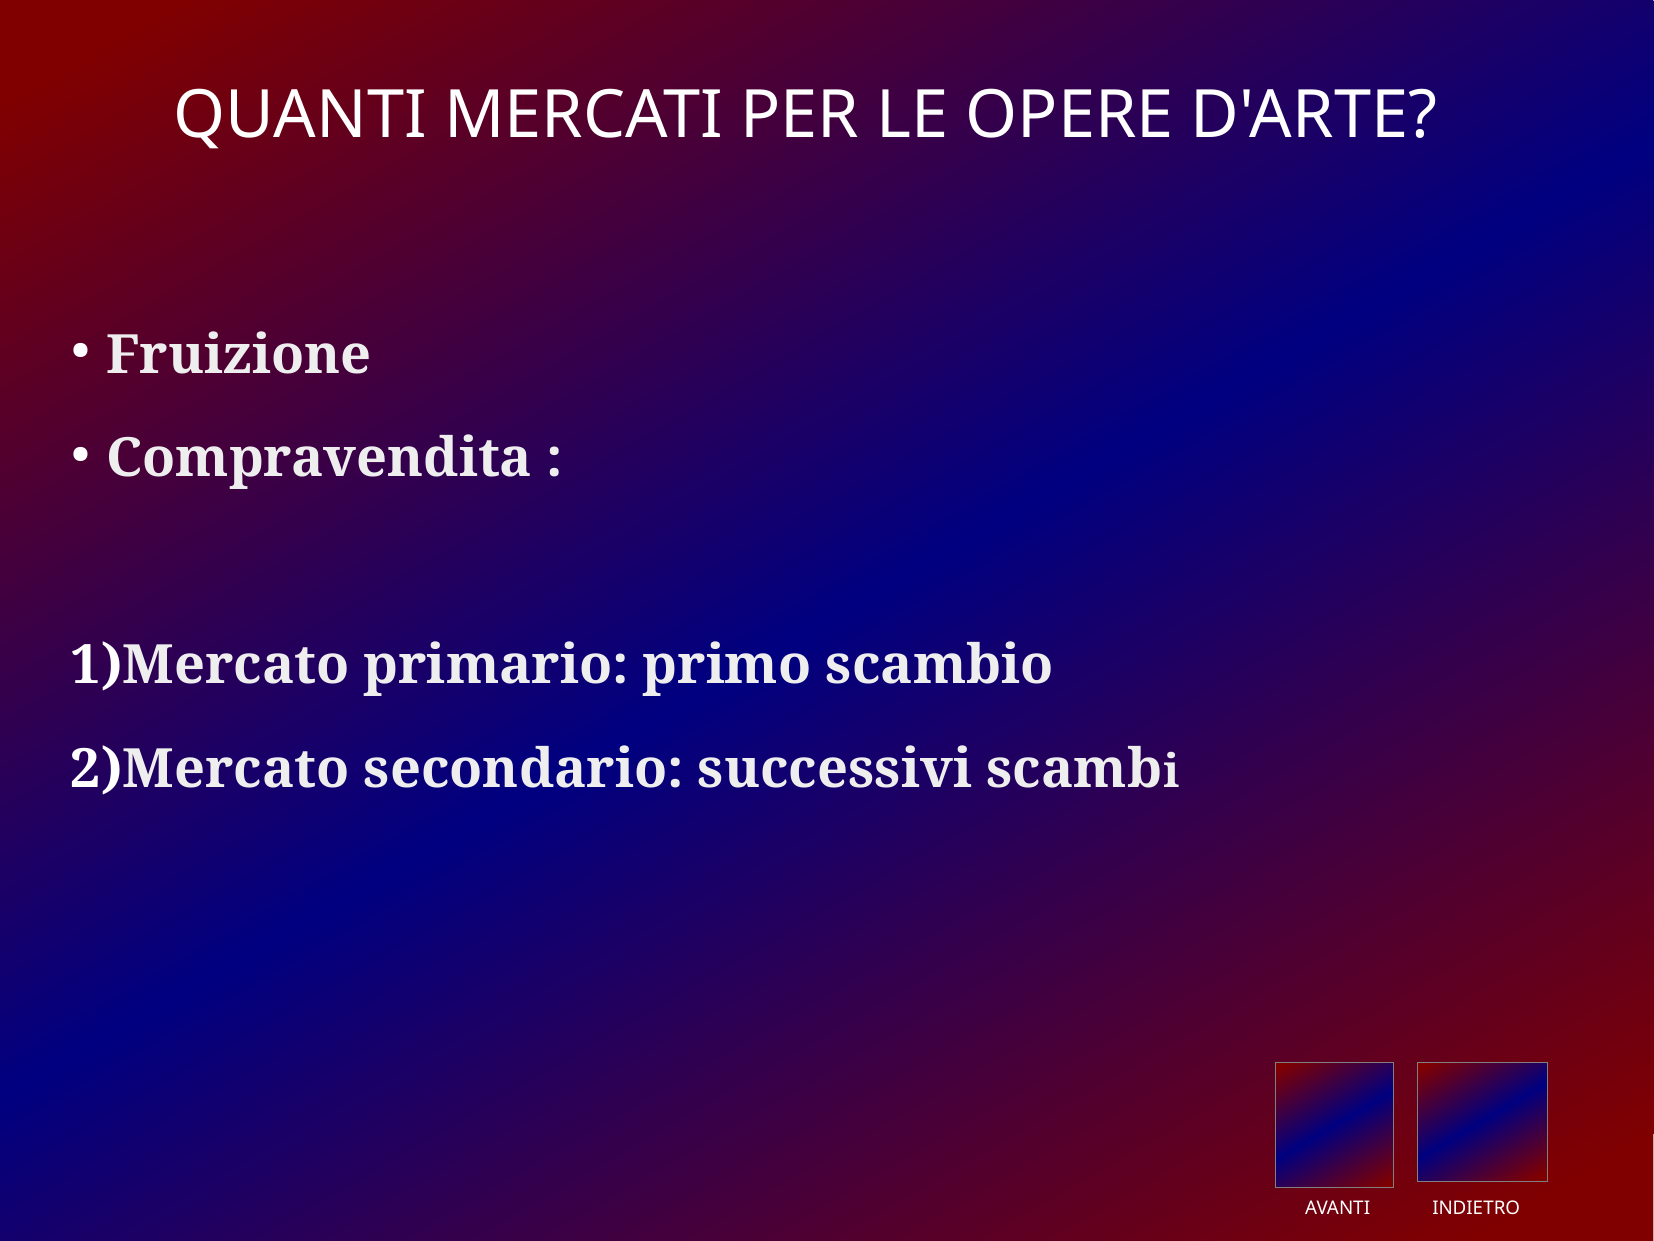

#
 QUANTI MERCATI PER LE OPERE D'ARTE?
Fruizione
Compravendita :
Mercato primario: primo scambio
Mercato secondario: successivi scambi
AVANTI
INDIETRO